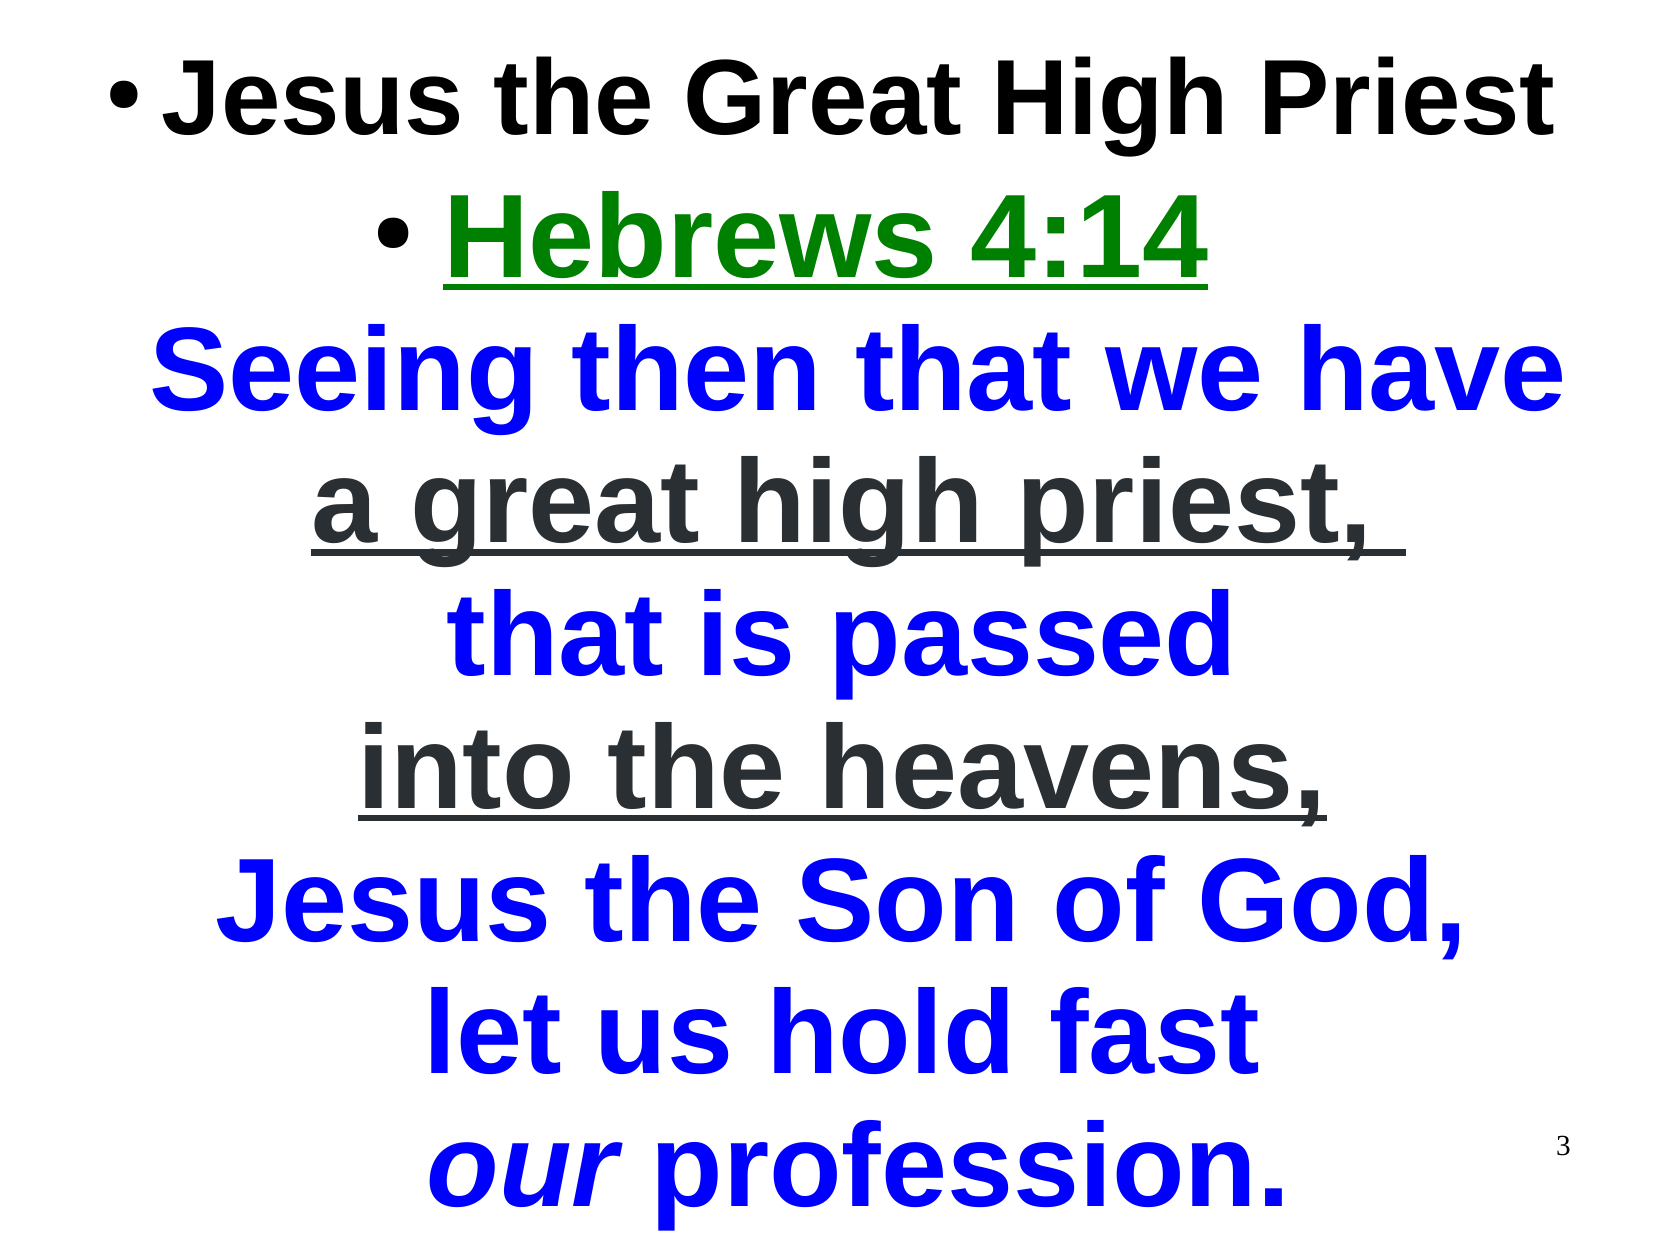

# Jesus the Great High Priest
Hebrews 4:14 
Seeing then that we have a great high priest,
that is passed
into the heavens,
Jesus the Son of God,
let us hold fast
our profession.
3